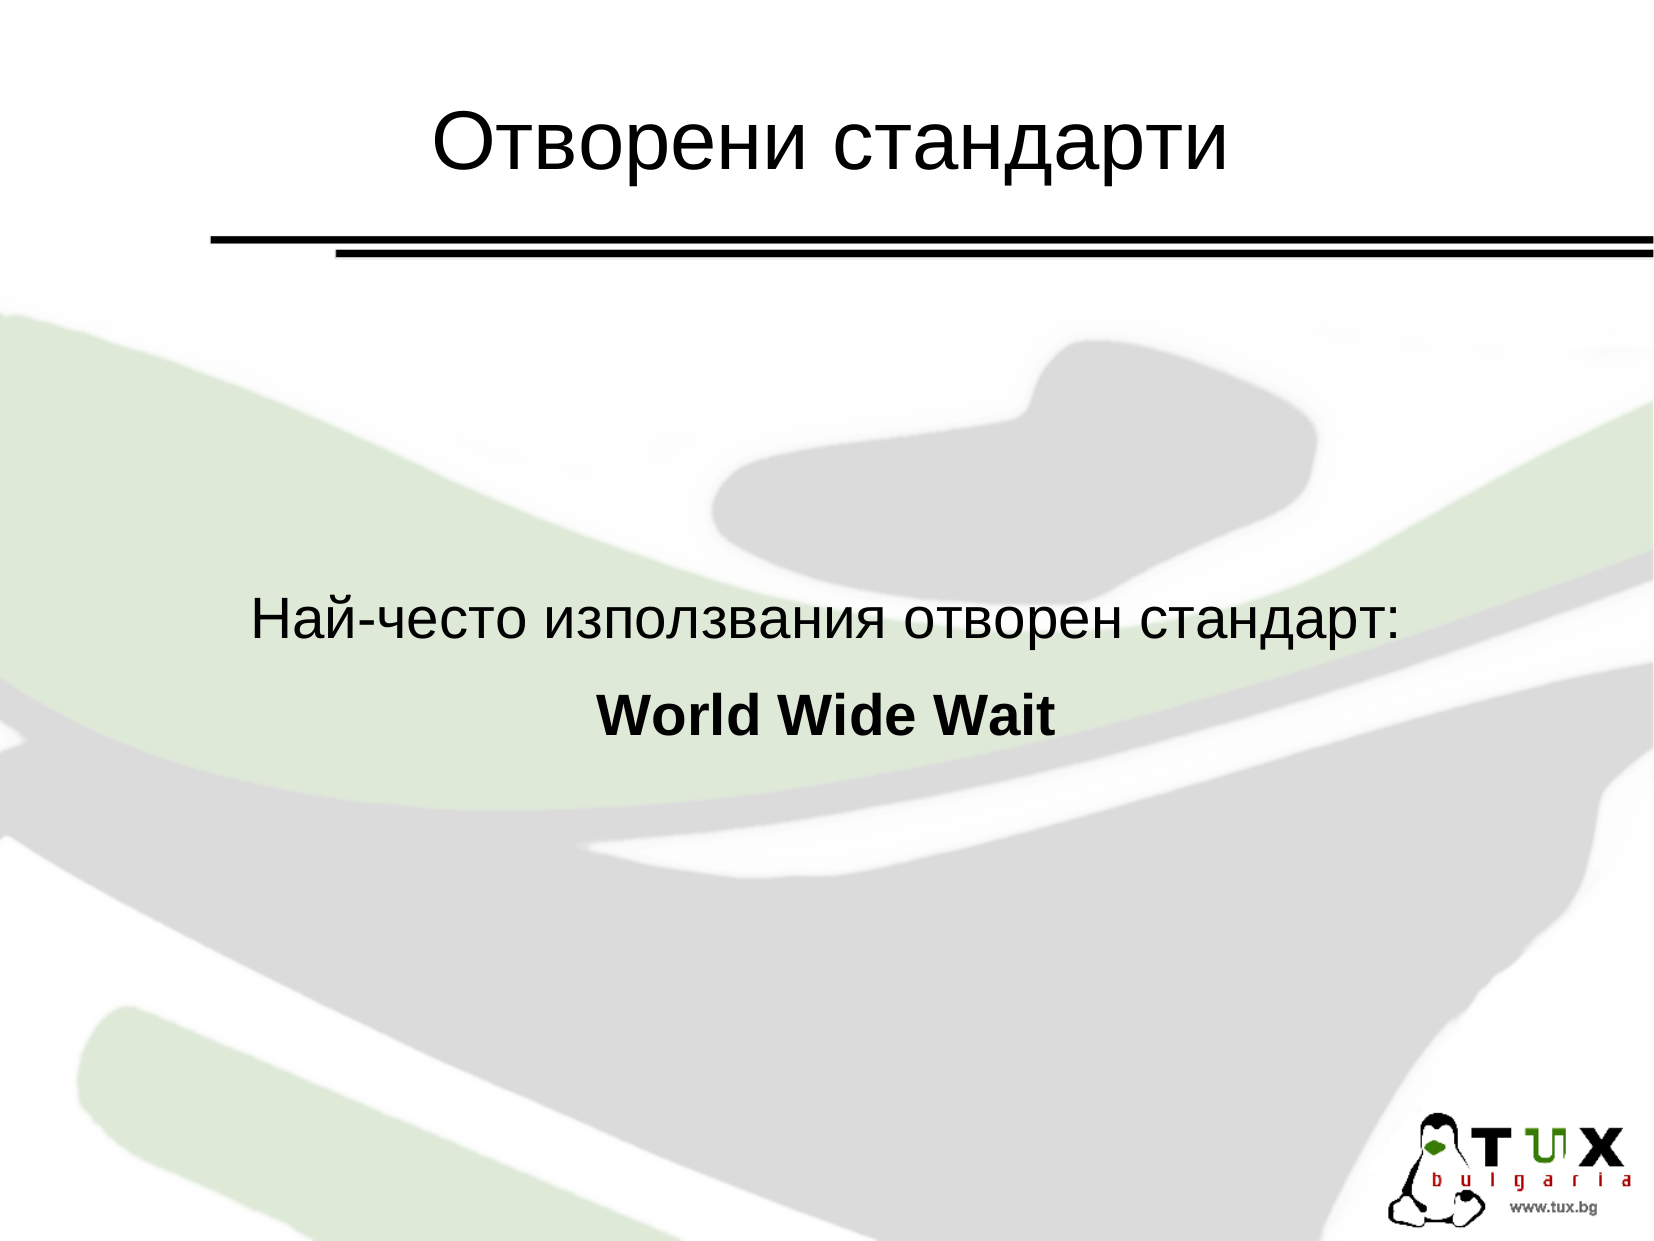

# Отворени стандарти
Най-често използвания отворен стандарт:
World Wide Wait